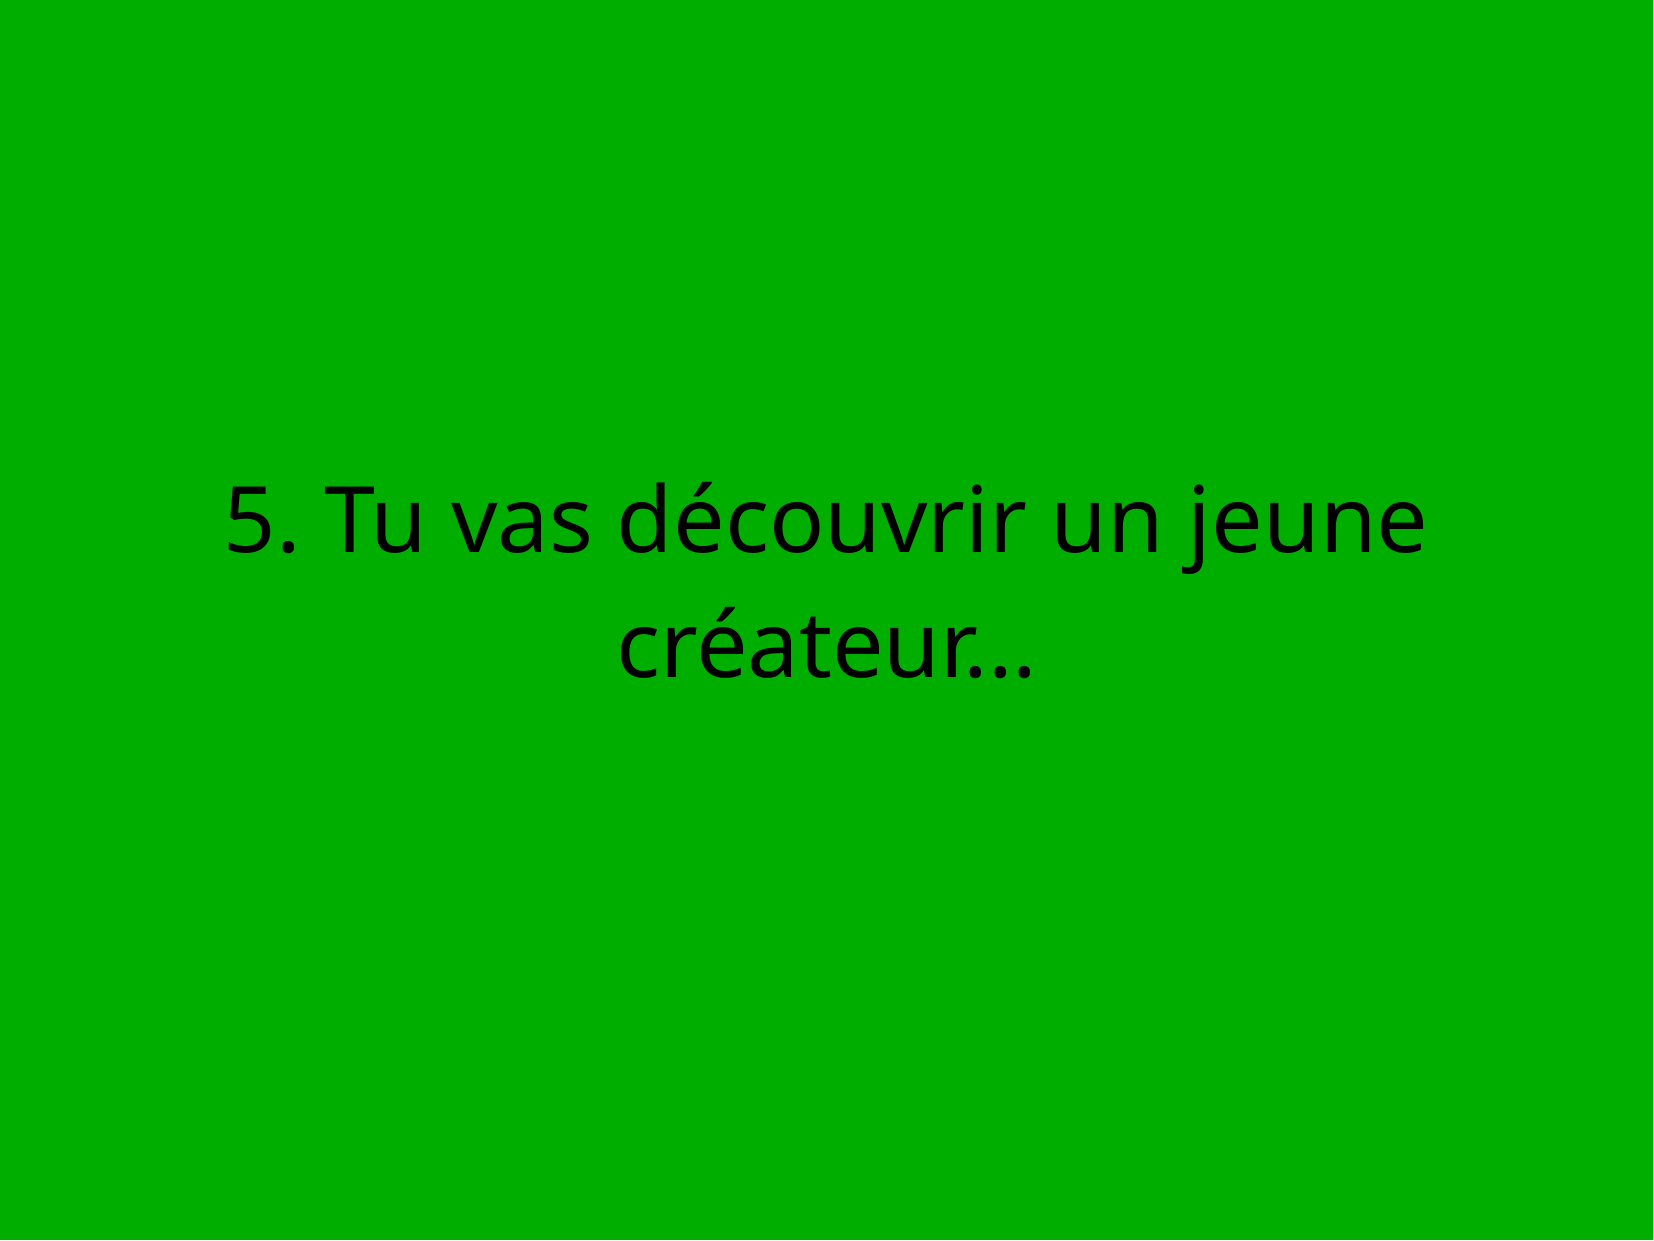

# 5. Tu vas découvrir un jeune créateur...